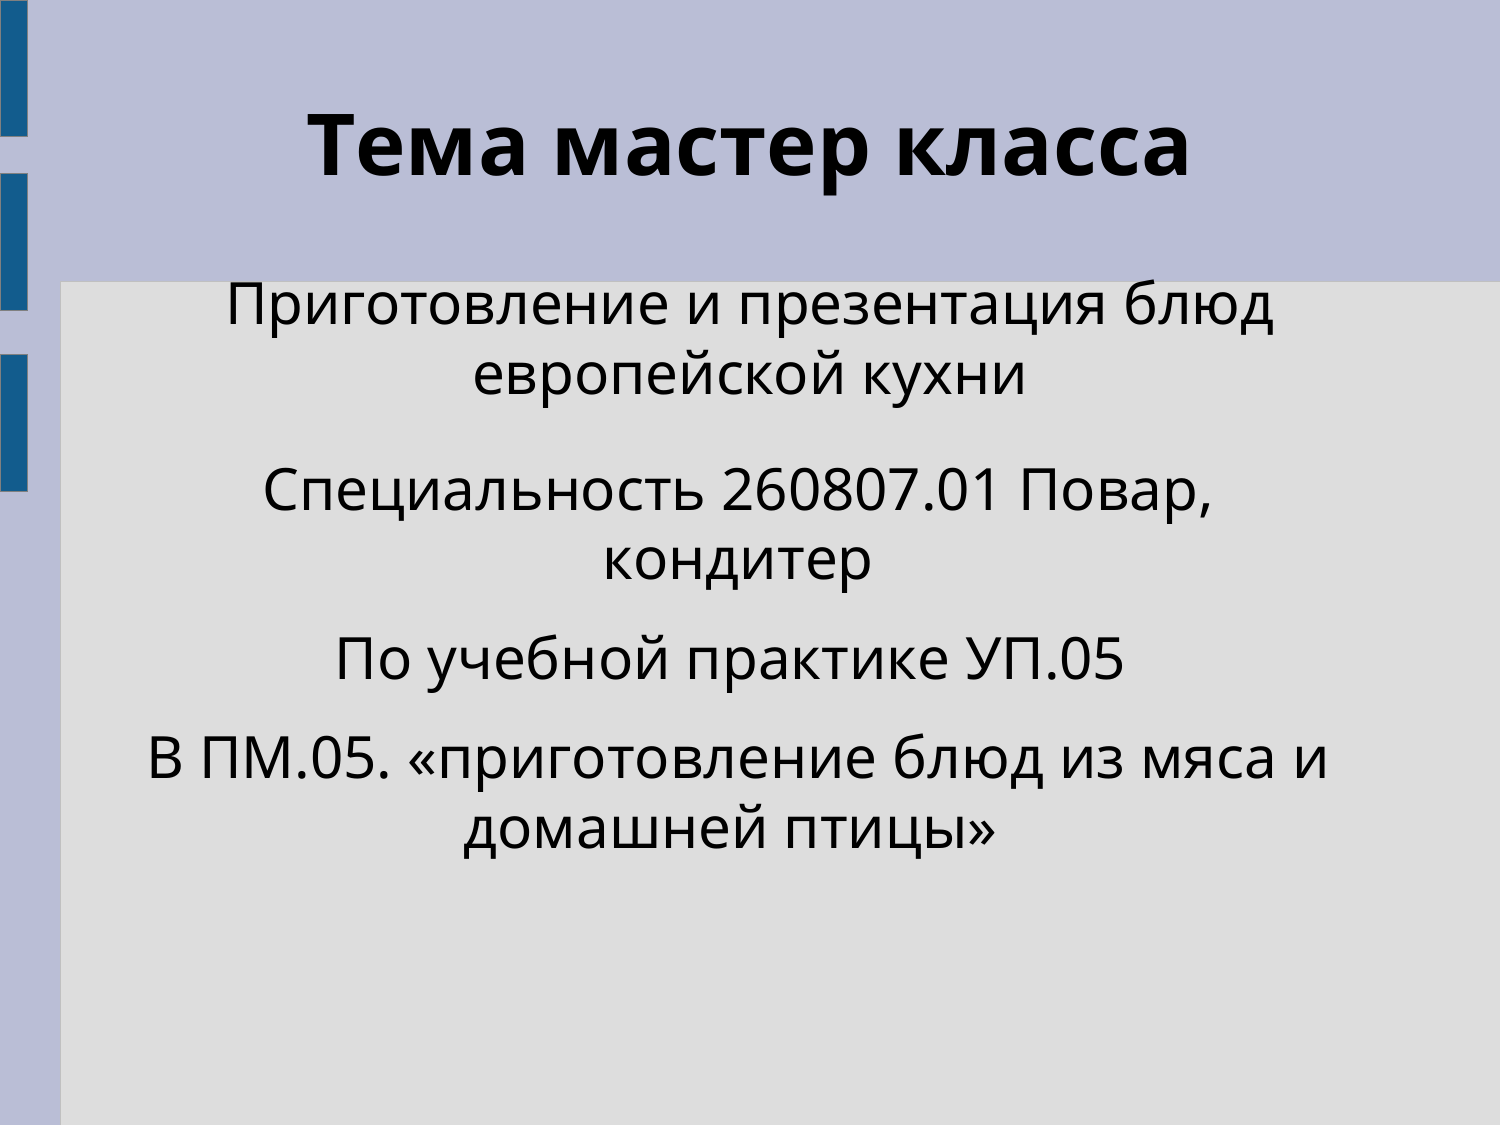

# Тема мастер класса
Приготовление и презентация блюд европейской кухни
Специальность 260807.01 Повар, кондитер
По учебной практике УП.05
В ПМ.05. «приготовление блюд из мяса и домашней птицы»